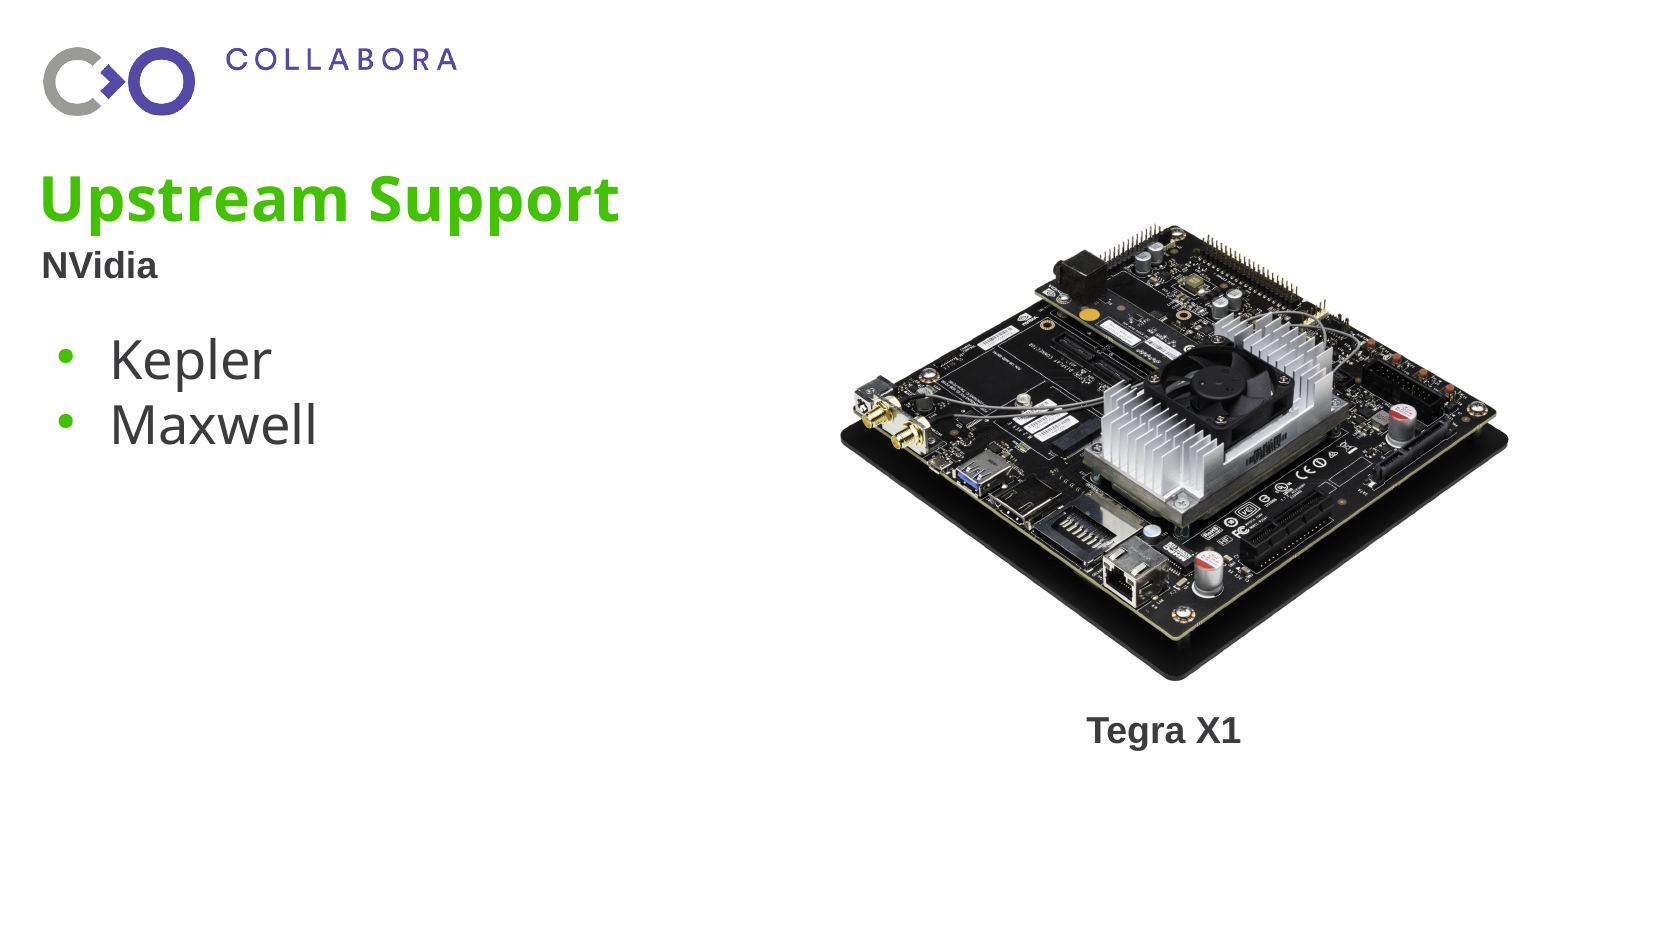

# Upstream Support
NVidia
Kepler
Maxwell
Tegra X1